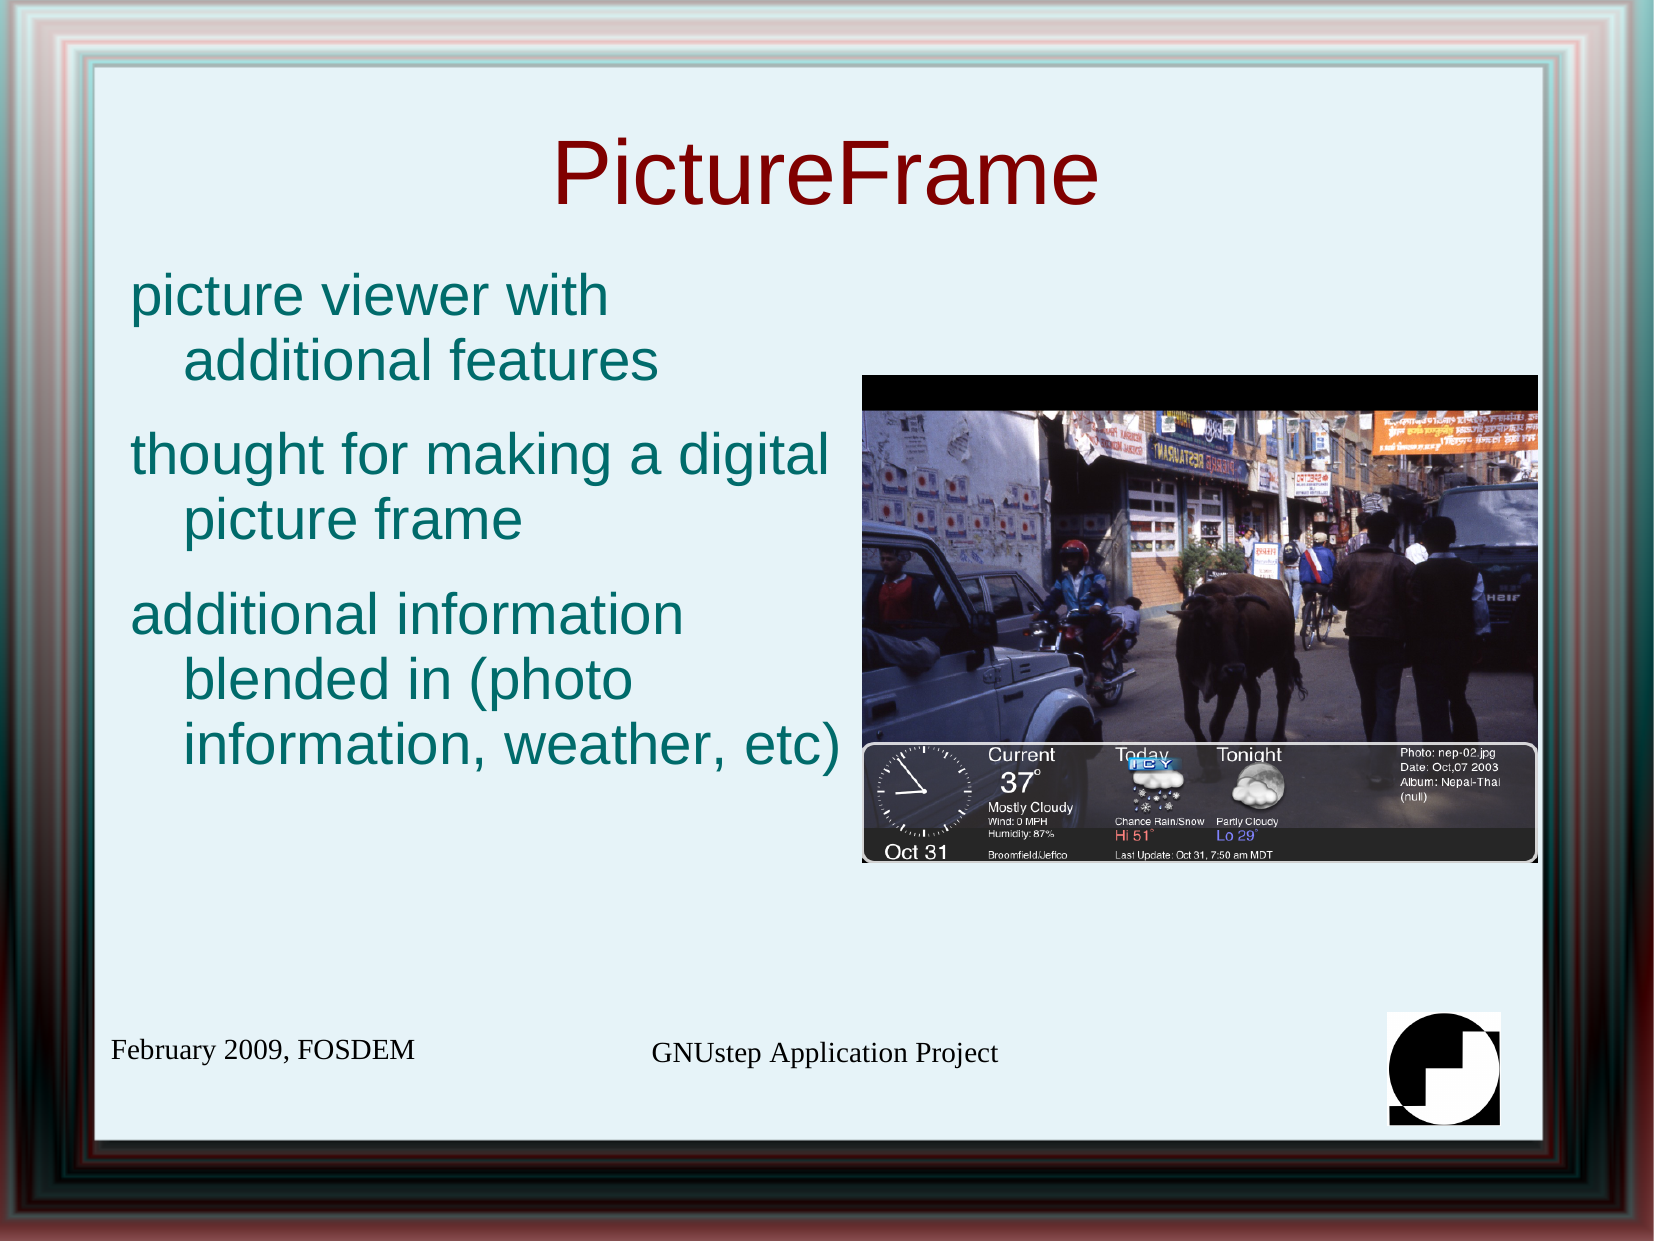

# PictureFrame
picture viewer with additional features
thought for making a digital picture frame
additional information blended in (photo information, weather, etc)